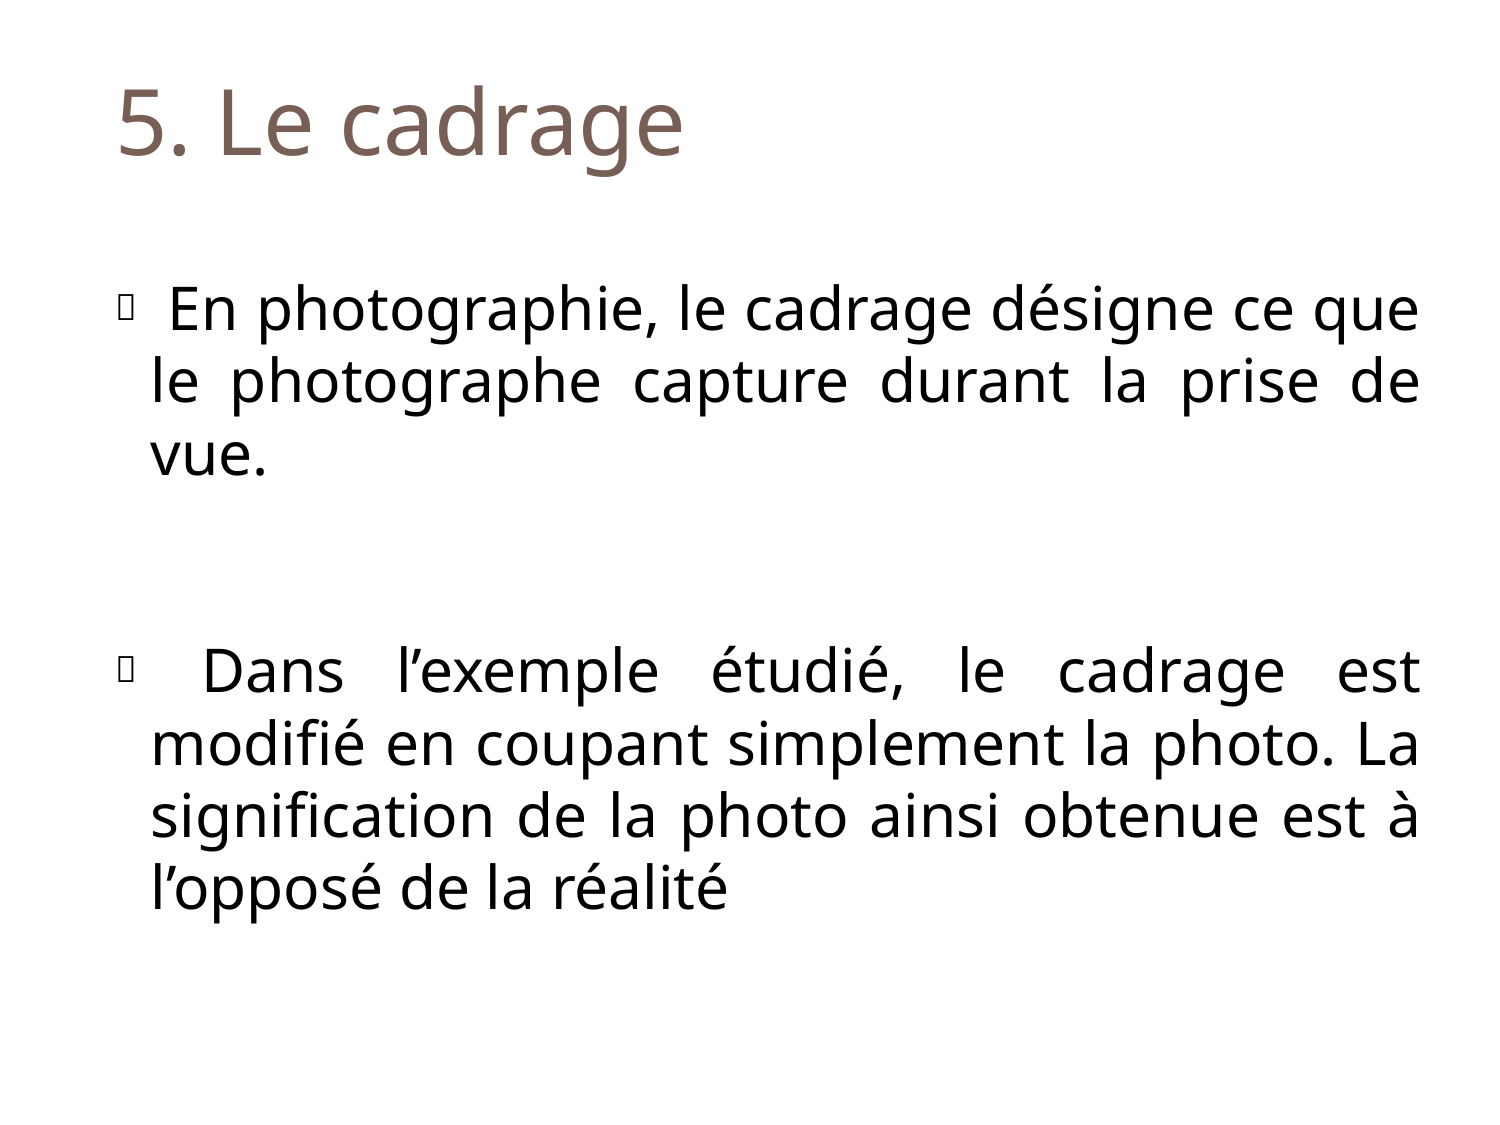

5. Le cadrage
 En photographie, le cadrage désigne ce que le photographe capture durant la prise de vue.
 Dans l’exemple étudié, le cadrage est modifié en coupant simplement la photo. La signification de la photo ainsi obtenue est à l’opposé de la réalité